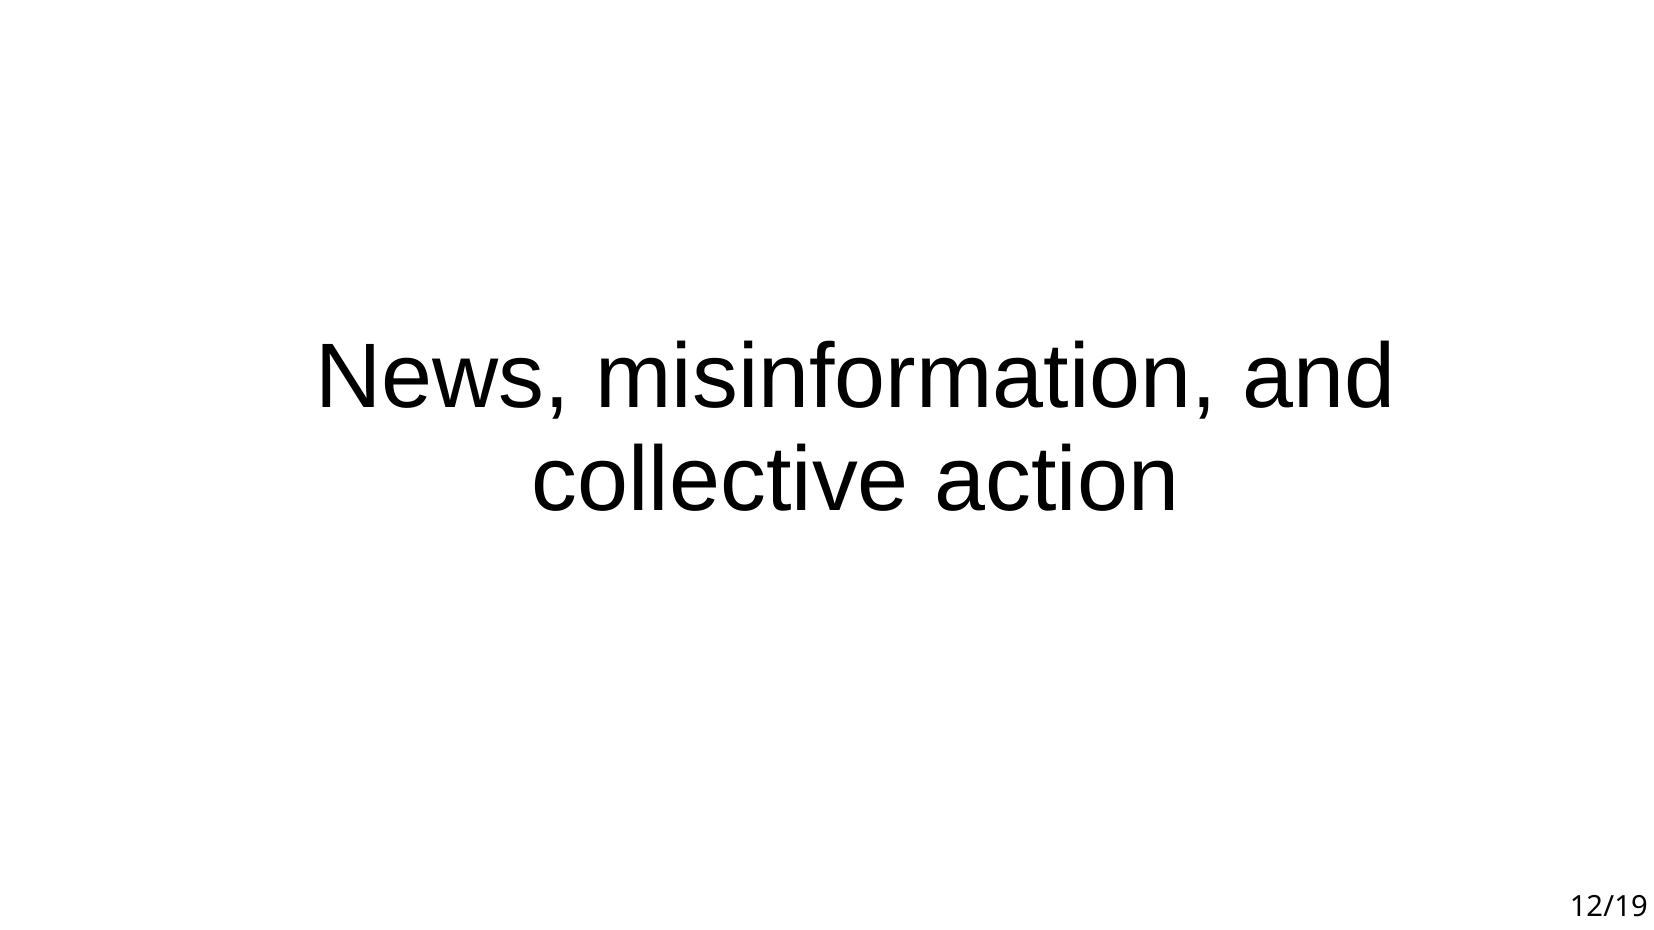

# News, misinformation, and collective action
12